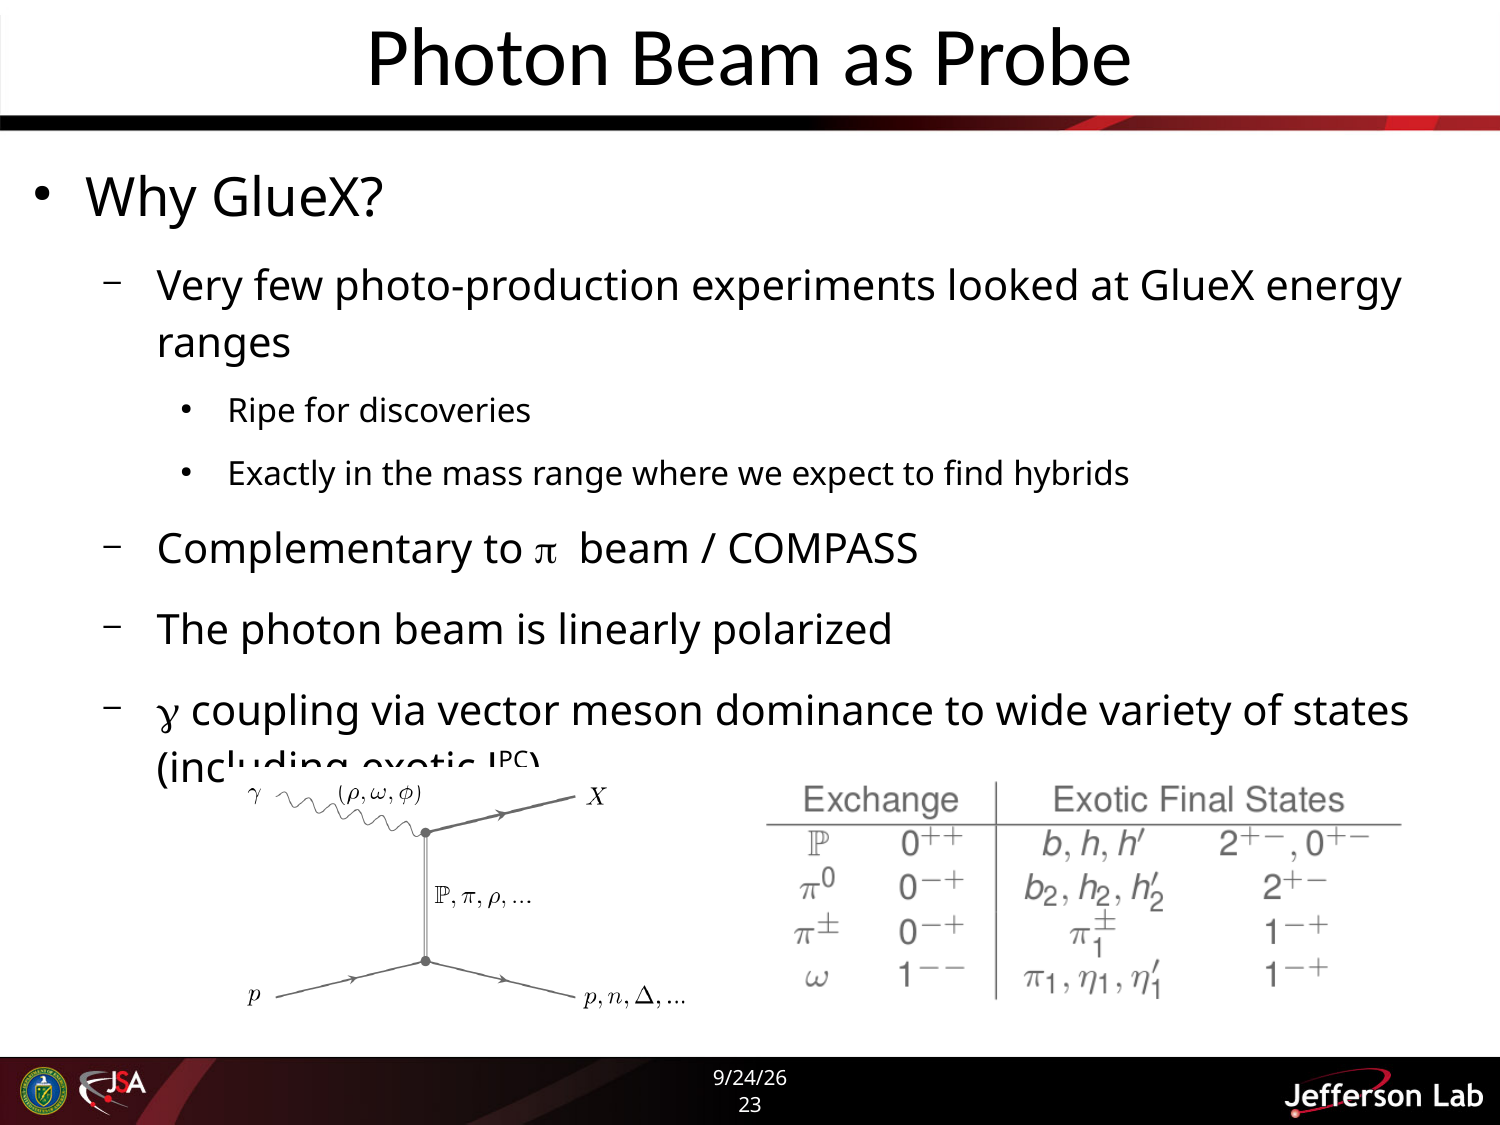

# Photon Beam as Probe
Why GlueX?
Very few photo-production experiments looked at GlueX energy ranges
Ripe for discoveries
Exactly in the mass range where we expect to find hybrids
Complementary to p beam / COMPASS
The photon beam is linearly polarized
g coupling via vector meson dominance to wide variety of states (including exotic JPC)
23